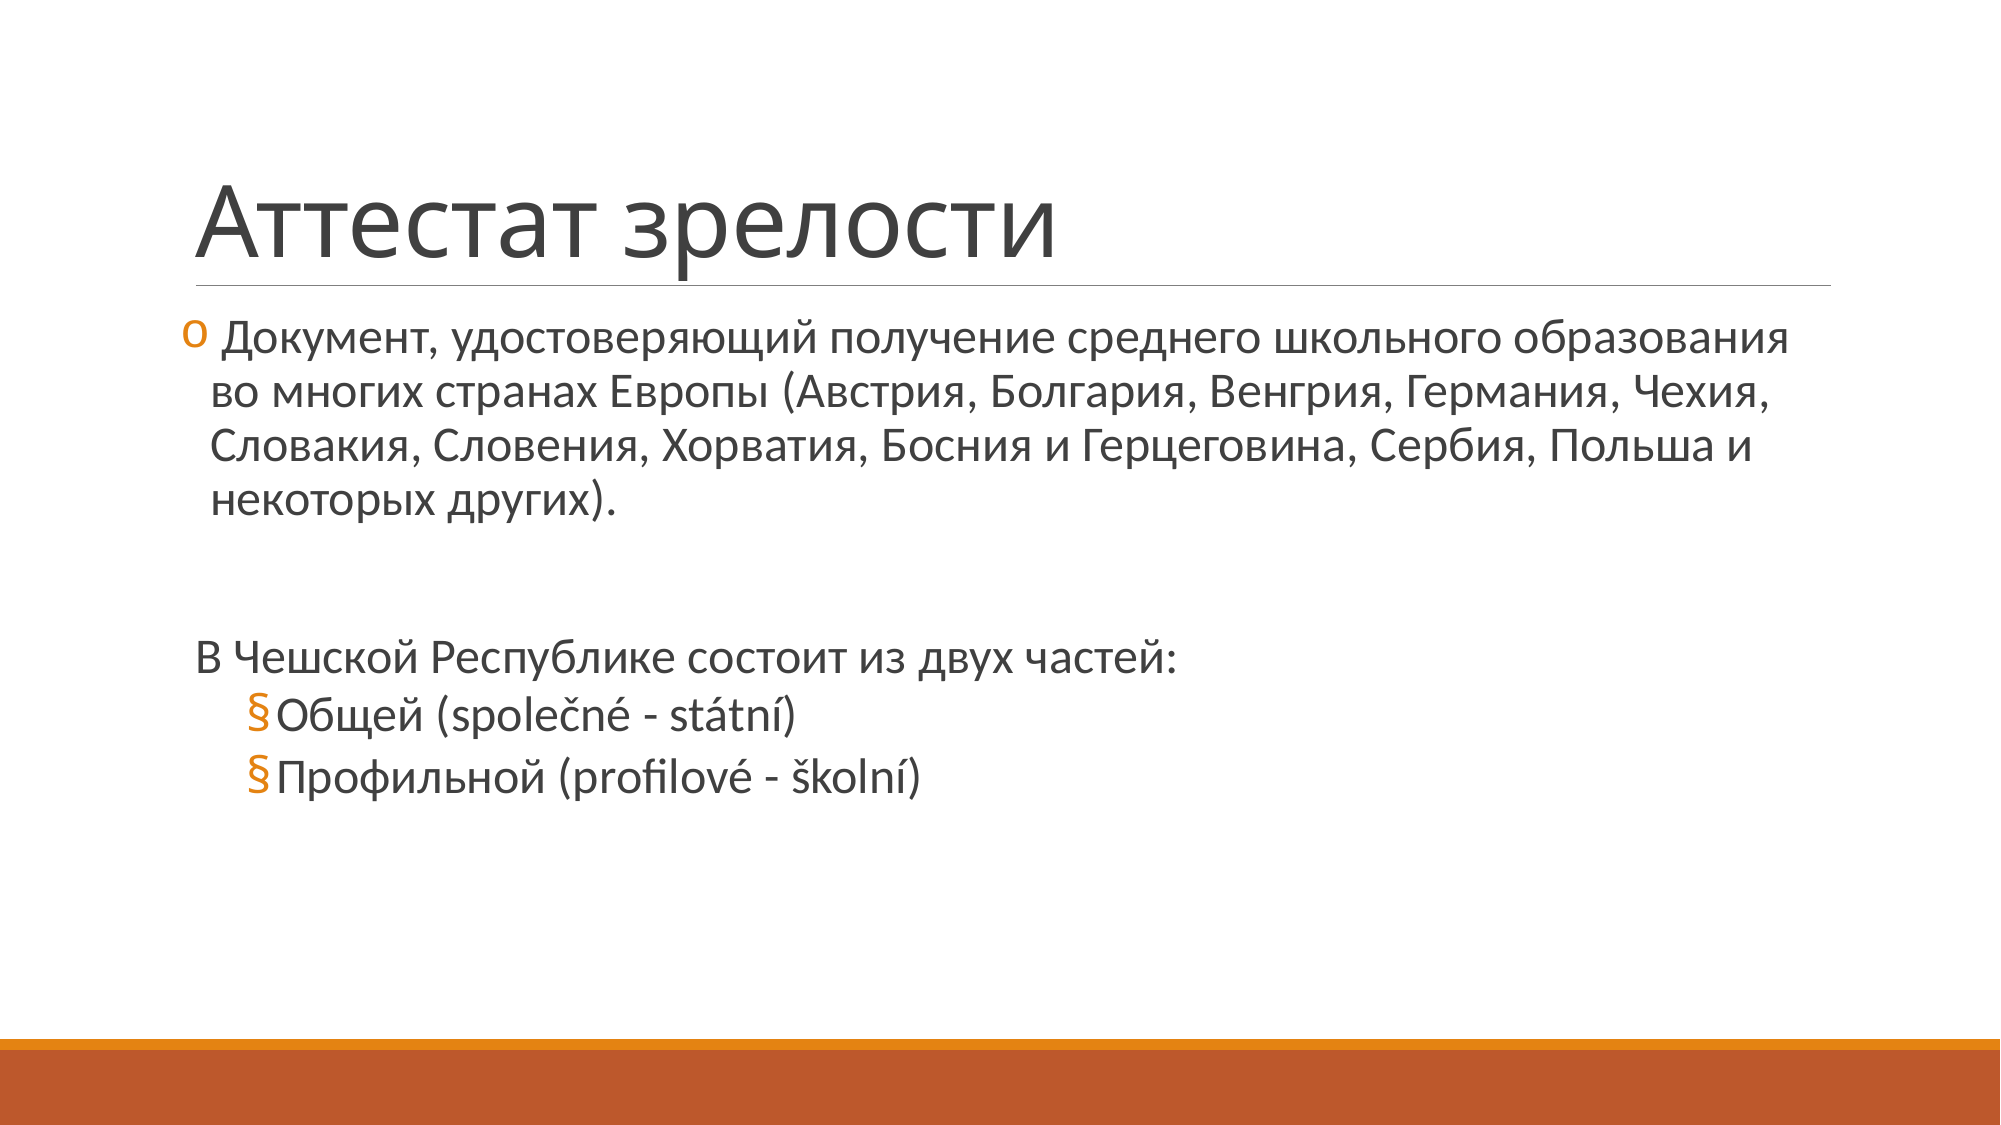

# Аттестат зрелости
 Документ, удостоверяющий получение среднего школьного образования во многих странах Европы (Австрия, Болгария, Венгрия, Германия, Чехия, Словакия, Словения, Хорватия, Босния и Герцеговина, Сербия, Польша и некоторых других).
В Чешской Республике состоит из двух частей:
Общей (společné - státní)
Профильной (profilové - školní)